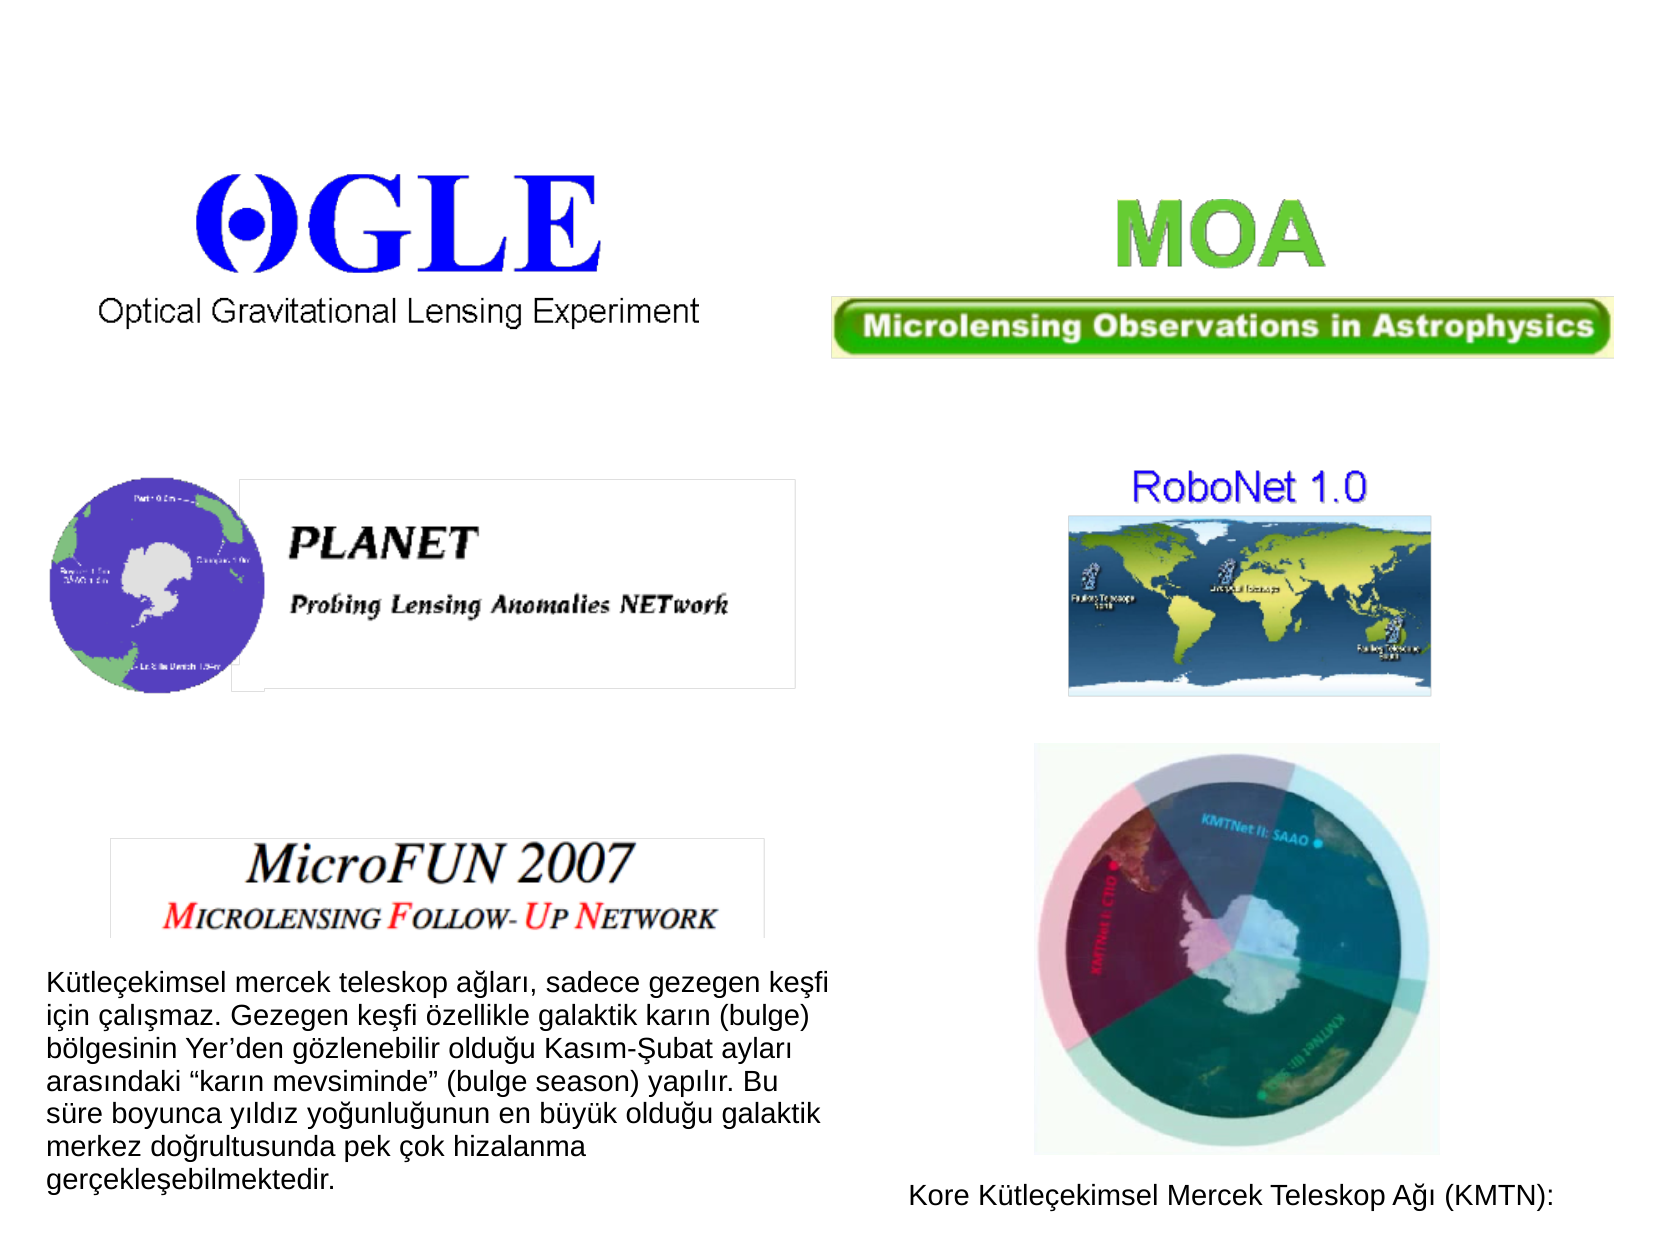

Kütleçekimsel mercek teleskop ağları, sadece gezegen keşfi için çalışmaz. Gezegen keşfi özellikle galaktik karın (bulge) bölgesinin Yer’den gözlenebilir olduğu Kasım-Şubat ayları arasındaki “karın mevsiminde” (bulge season) yapılır. Bu süre boyunca yıldız yoğunluğunun en büyük olduğu galaktik merkez doğrultusunda pek çok hizalanma gerçekleşebilmektedir.
Kore Kütleçekimsel Mercek Teleskop Ağı (KMTN):